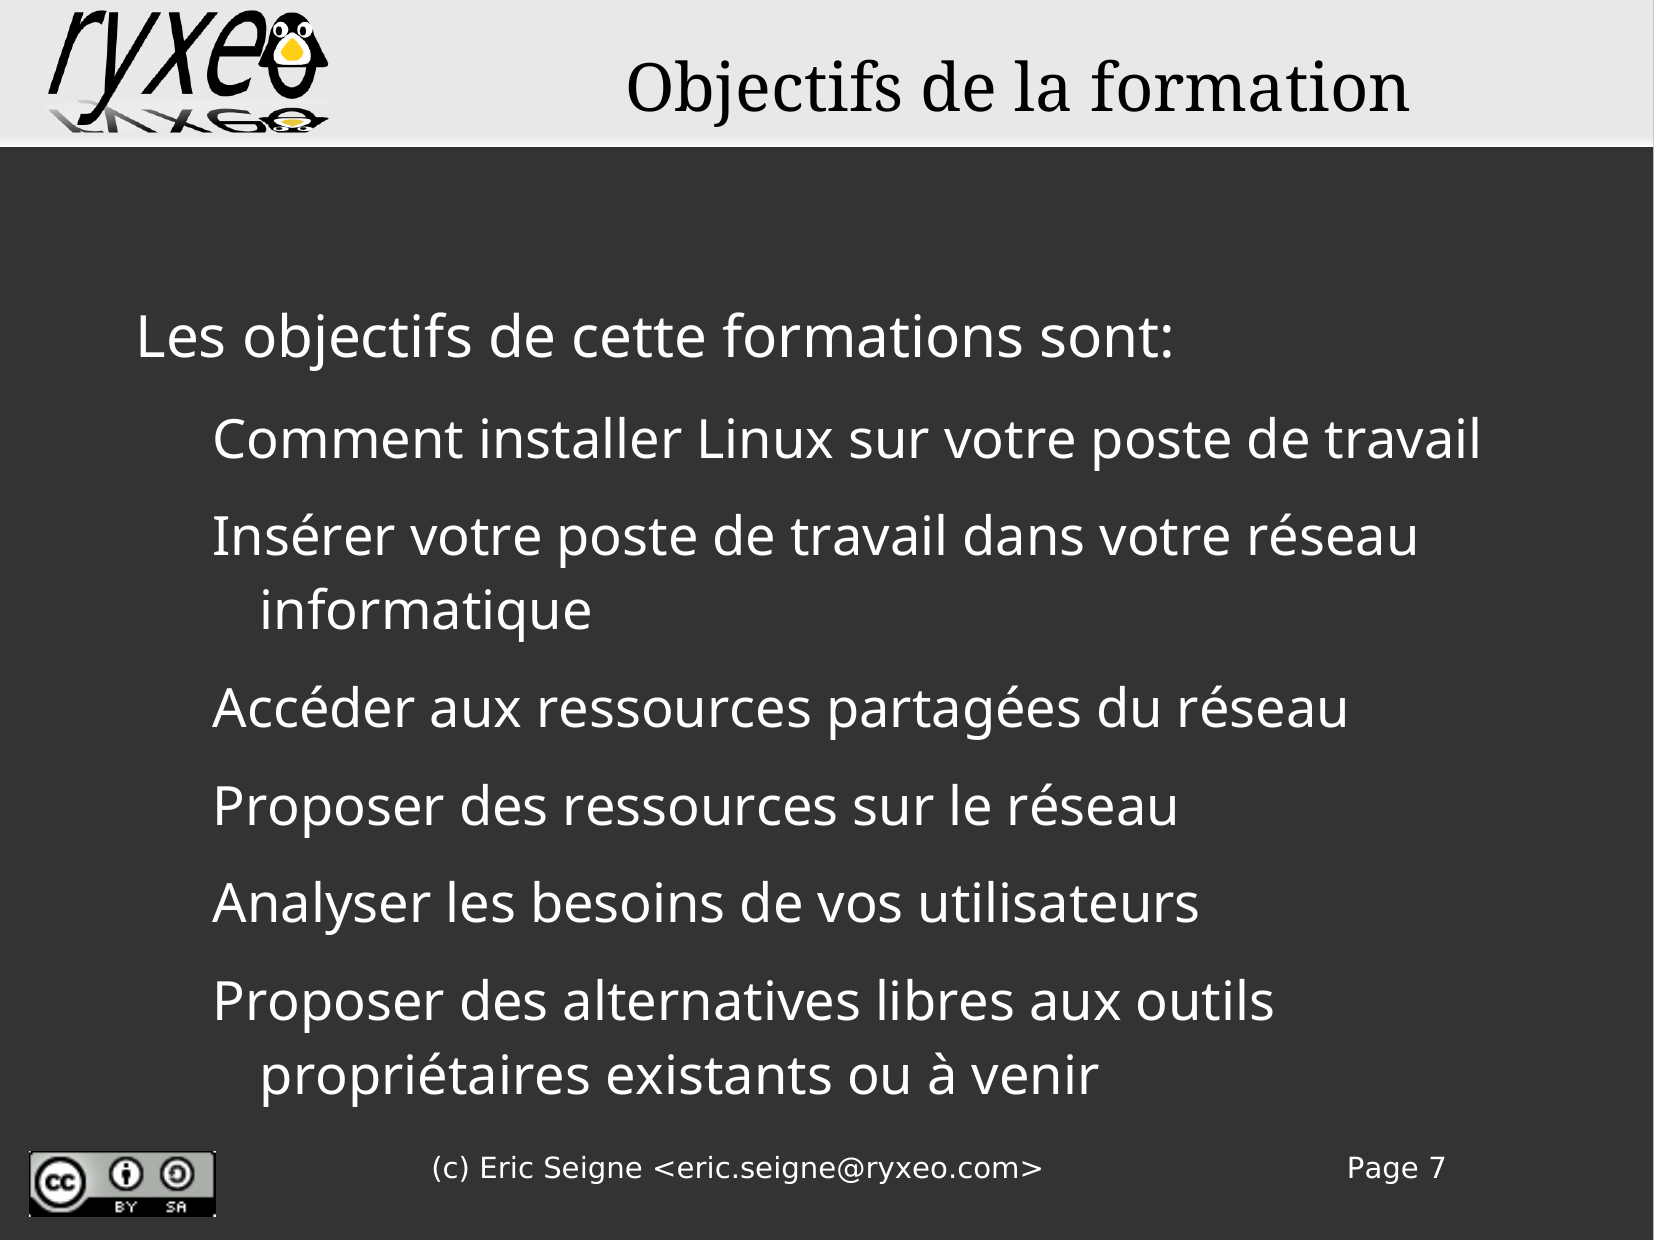

# Objectifs de la formation
Les objectifs de cette formations sont:
Comment installer Linux sur votre poste de travail
Insérer votre poste de travail dans votre réseau informatique
Accéder aux ressources partagées du réseau
Proposer des ressources sur le réseau
Analyser les besoins de vos utilisateurs
Proposer des alternatives libres aux outils propriétaires existants ou à venir
Toto le héro
7